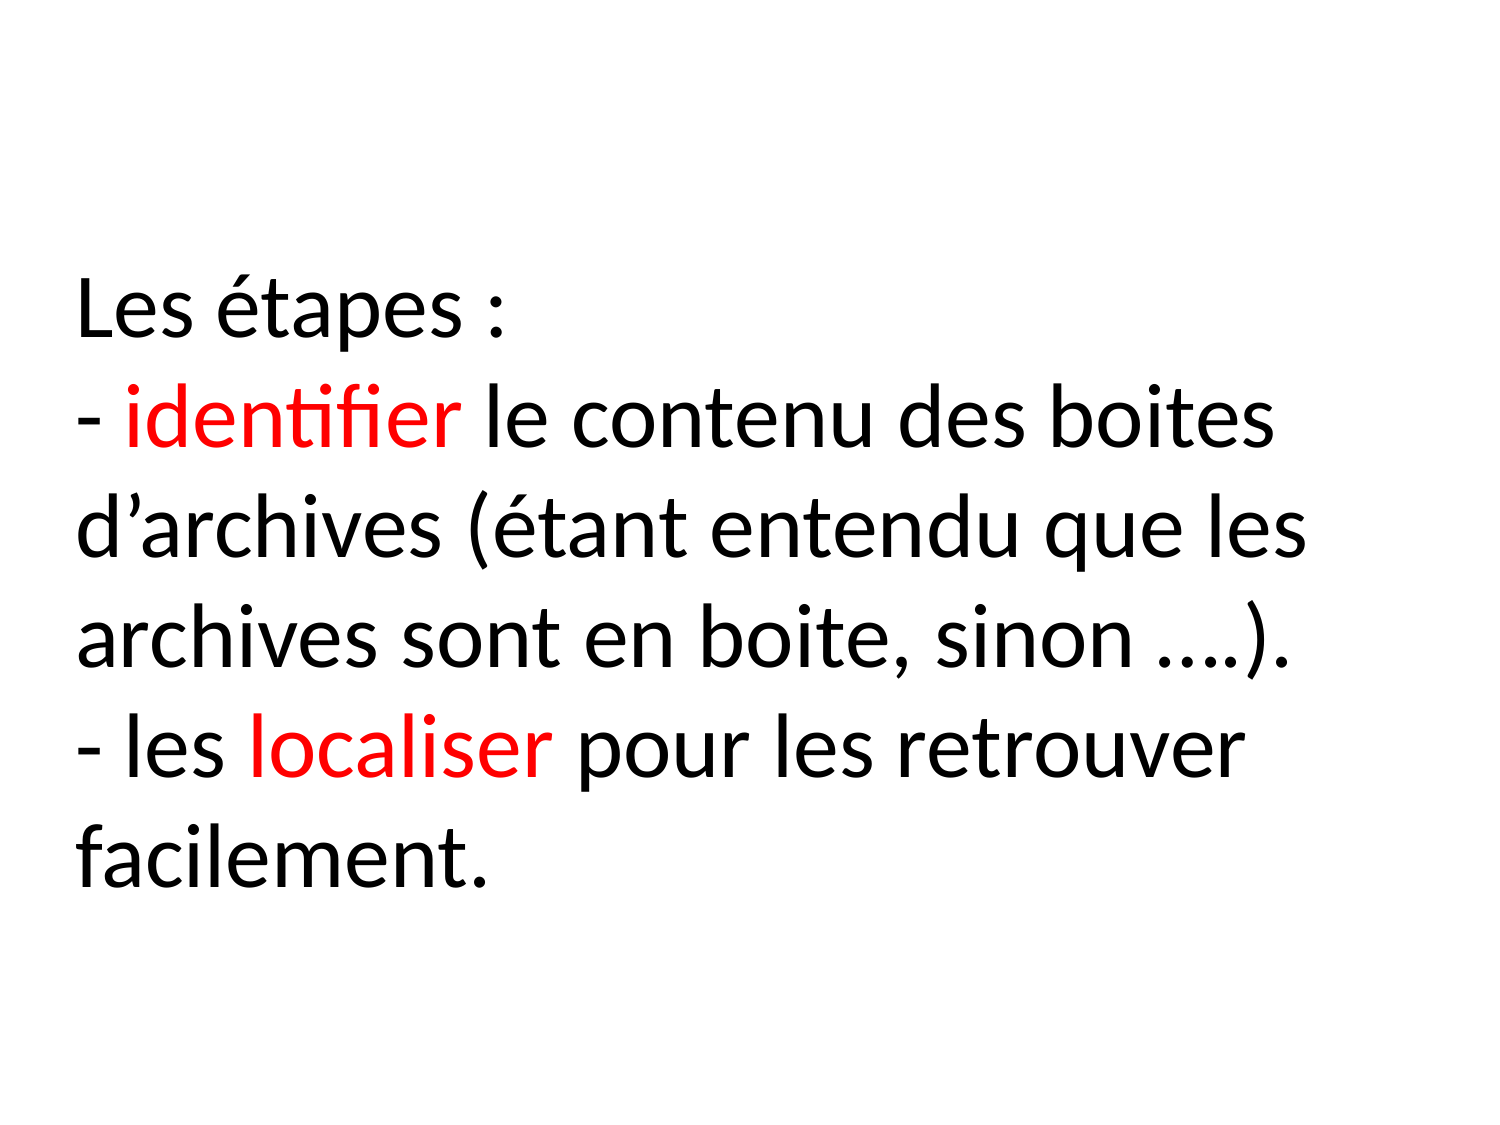

# Les étapes : - identifier le contenu des boites d’archives (étant entendu que les archives sont en boite, sinon ….). - les localiser pour les retrouver facilement.